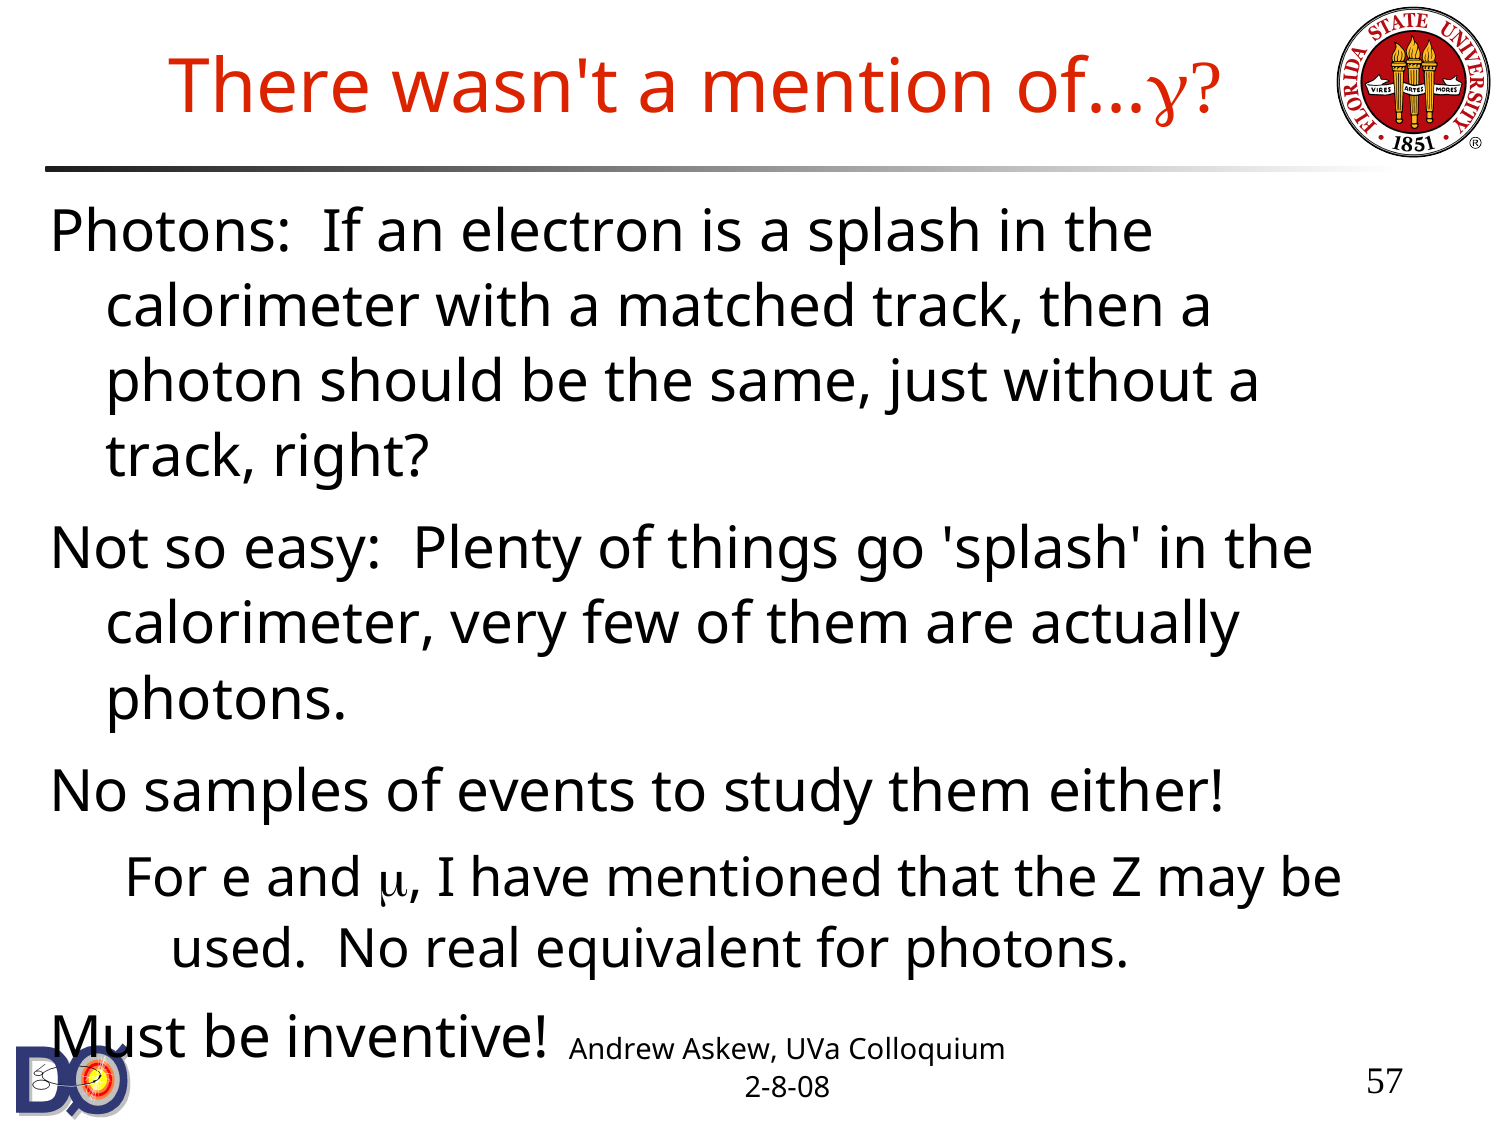

# There wasn't a mention of...g?
Photons: If an electron is a splash in the calorimeter with a matched track, then a photon should be the same, just without a track, right?
Not so easy: Plenty of things go 'splash' in the calorimeter, very few of them are actually photons.
No samples of events to study them either!
For e and m, I have mentioned that the Z may be used. No real equivalent for photons.
Must be inventive!